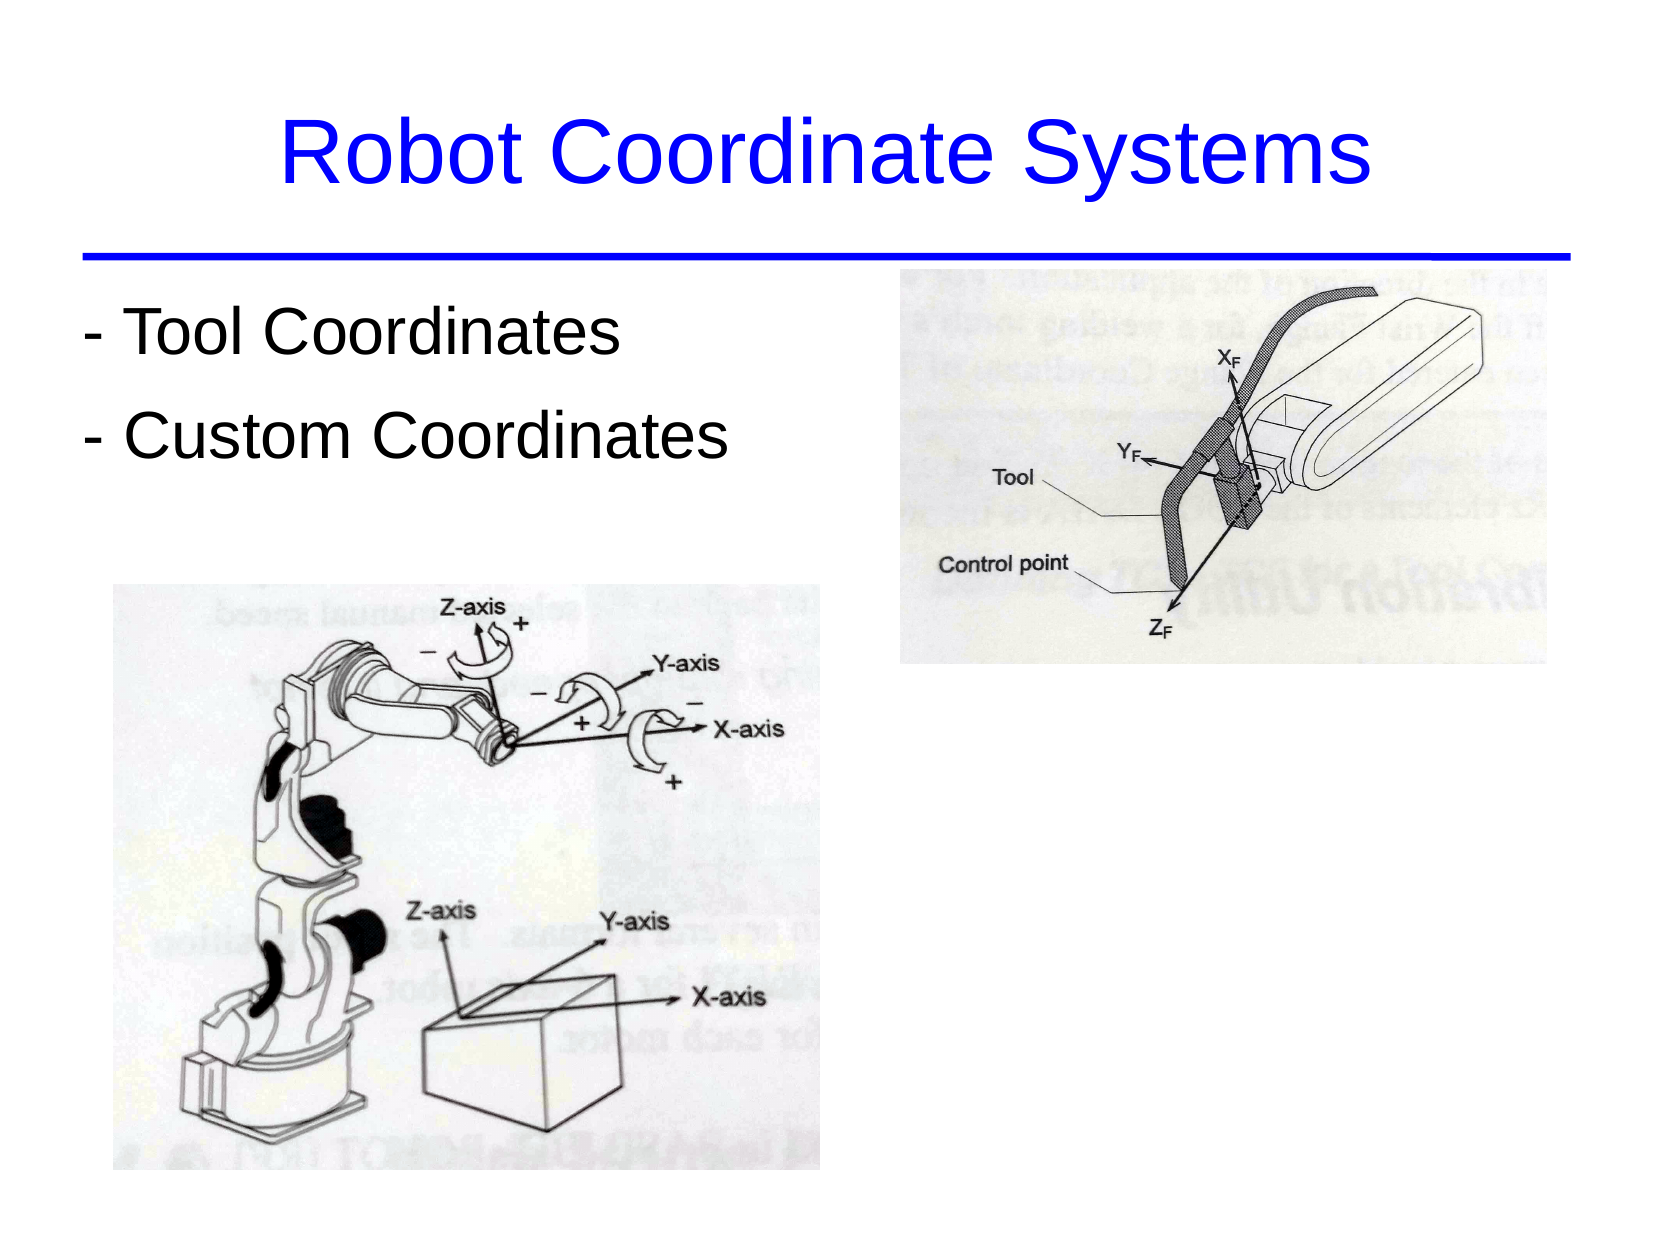

# Robot Coordinate Systems
- Tool Coordinates
- Custom Coordinates